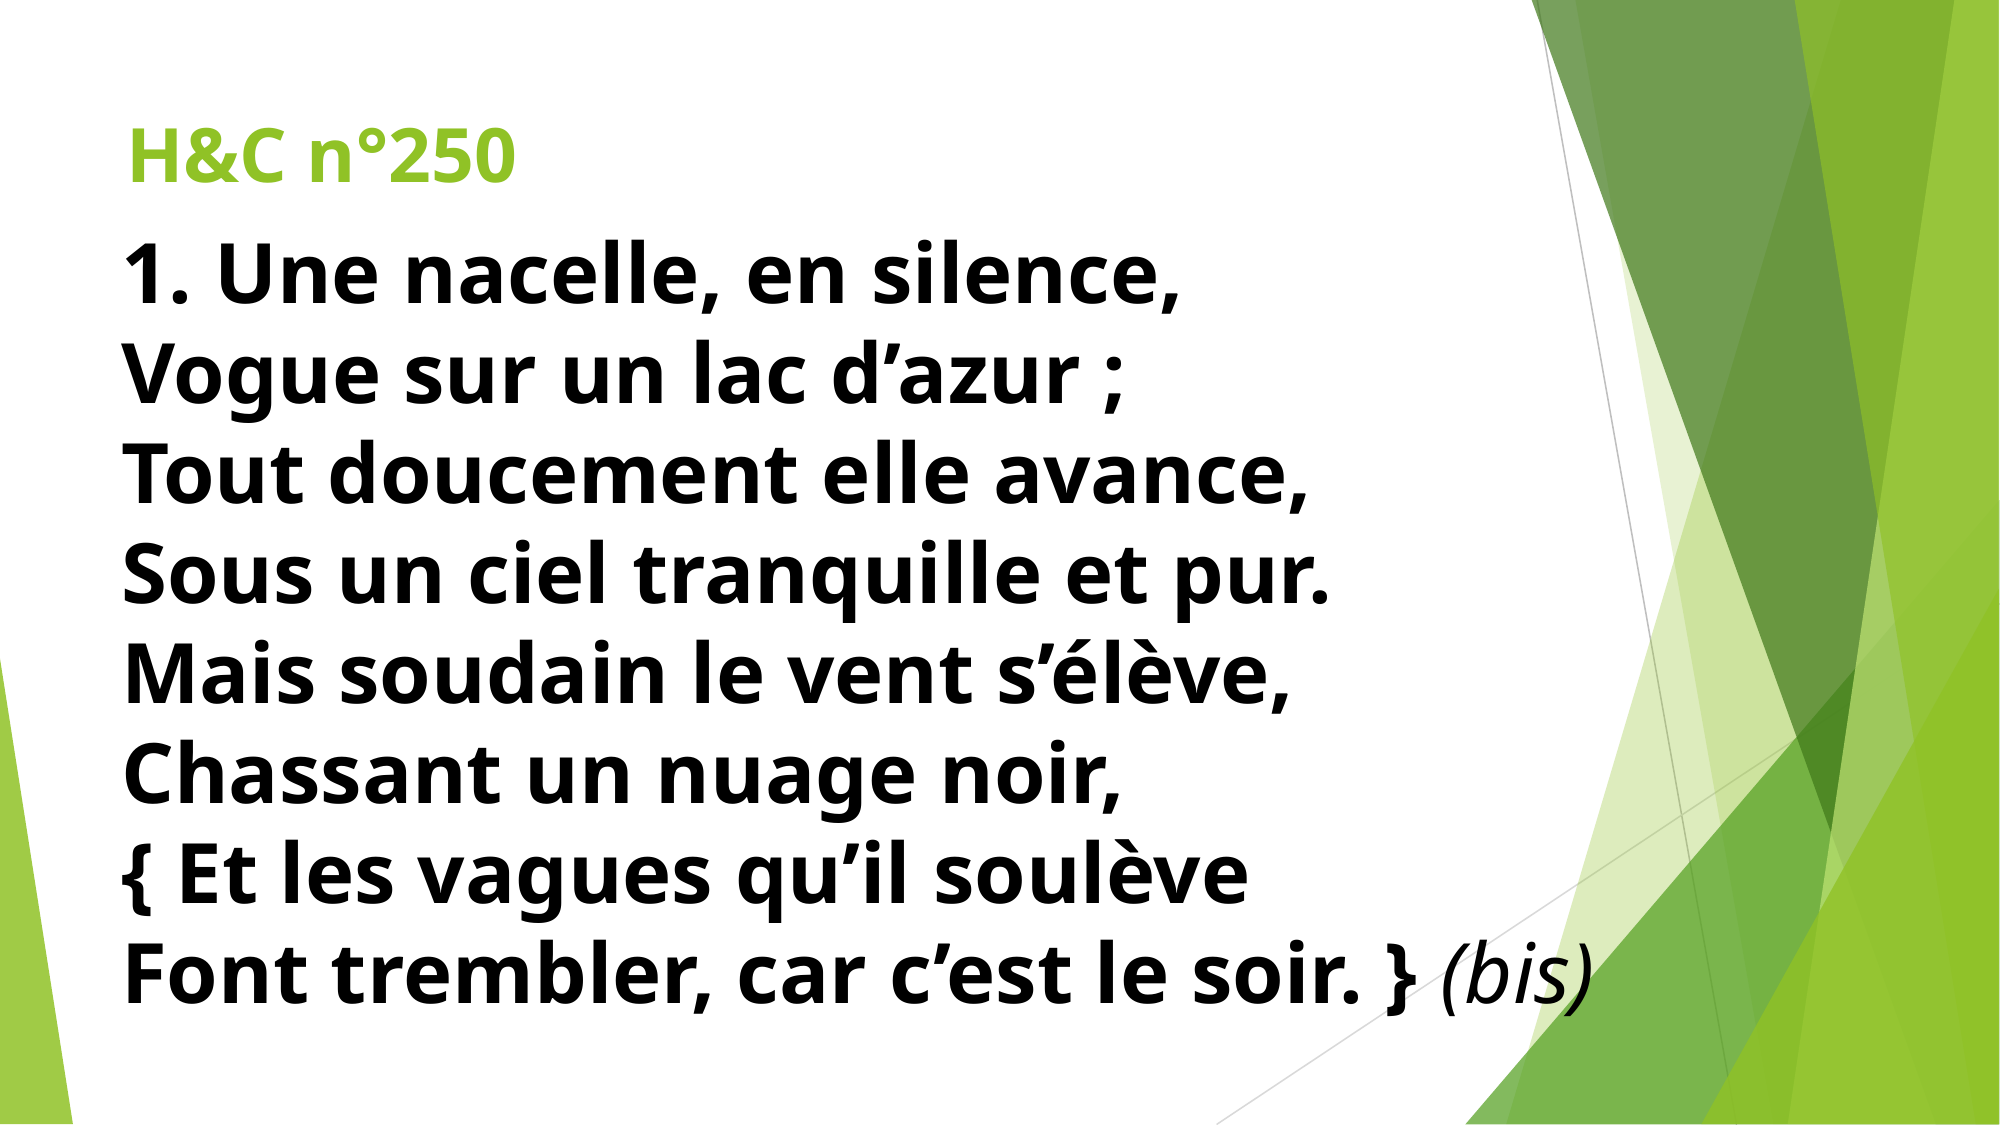

H&C n°250
1. Une nacelle, en silence,
Vogue sur un lac d’azur ;
Tout doucement elle avance,
Sous un ciel tranquille et pur.
Mais soudain le vent s’élève,
Chassant un nuage noir,
{ Et les vagues qu’il soulève
Font trembler, car c’est le soir. } (bis)